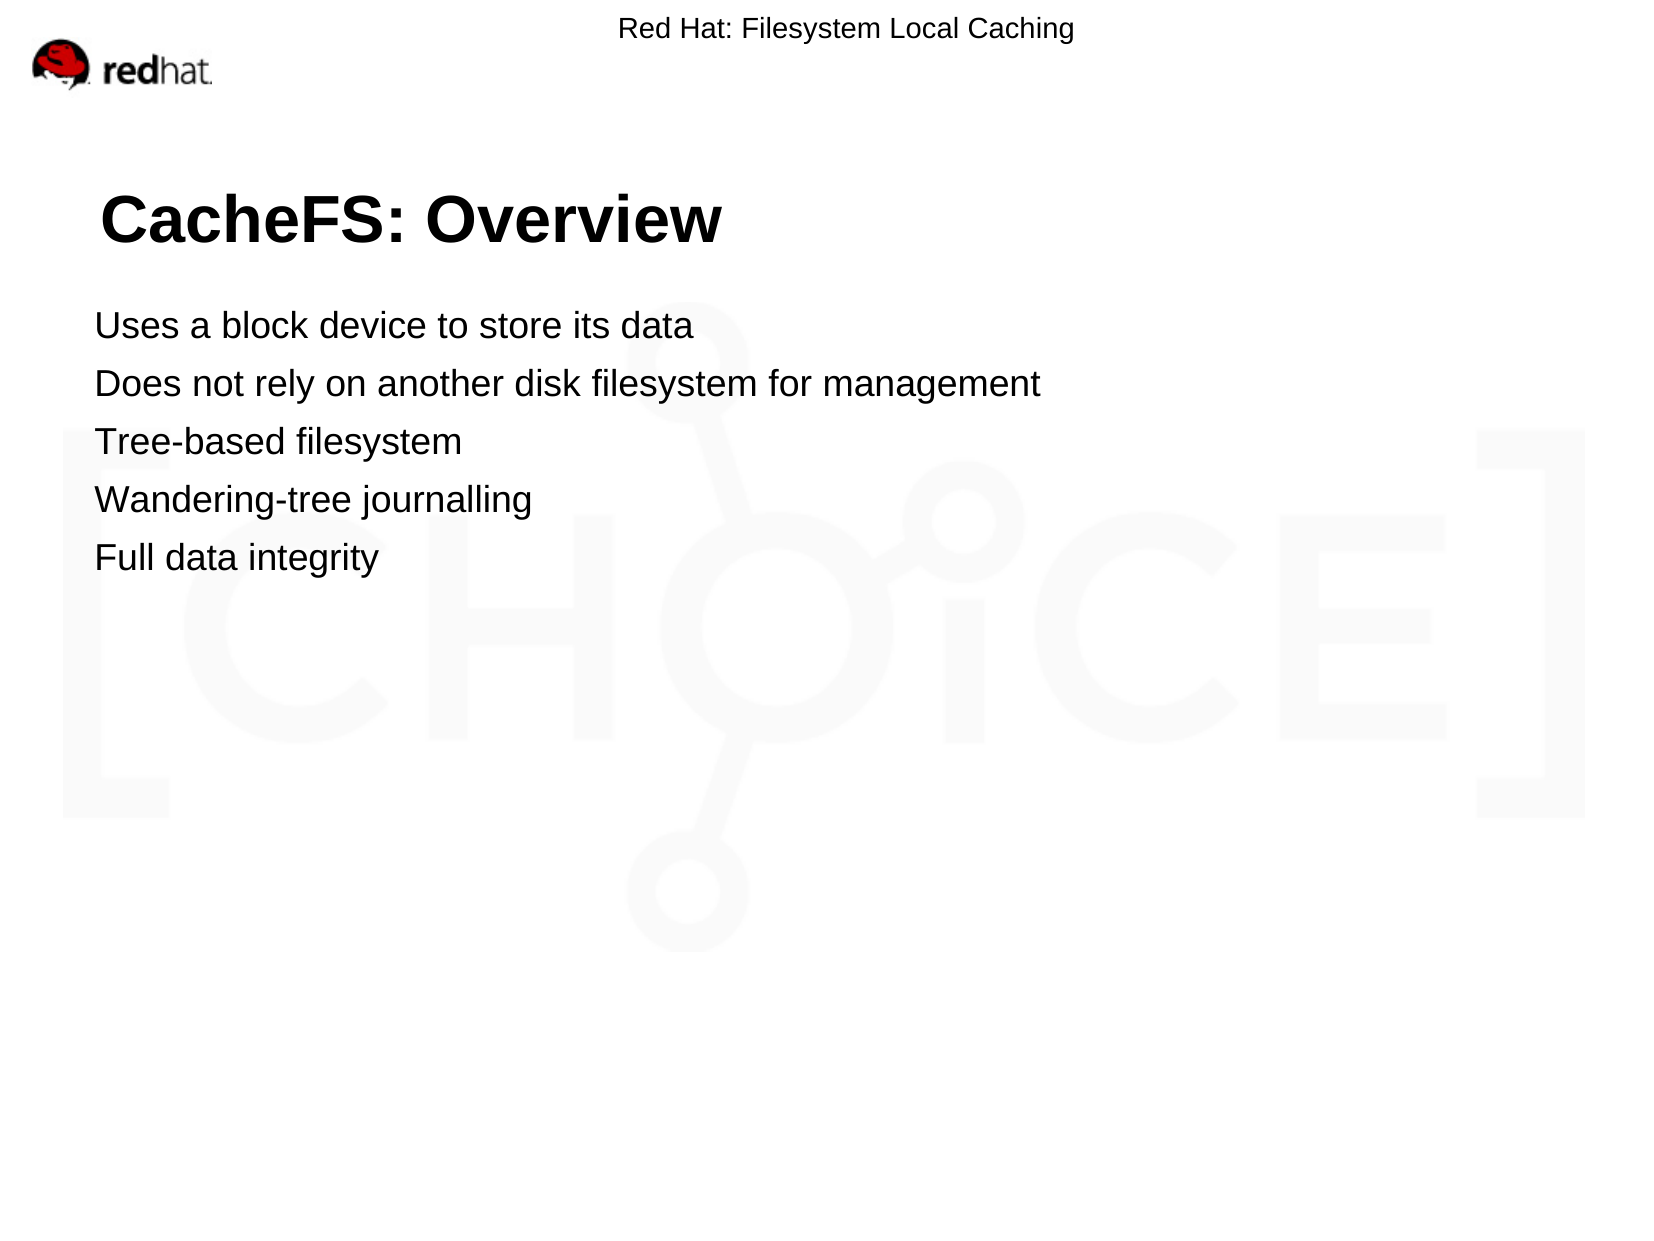

# CacheFS: Overview
Uses a block device to store its data
Does not rely on another disk filesystem for management
Tree-based filesystem
Wandering-tree journalling
Full data integrity